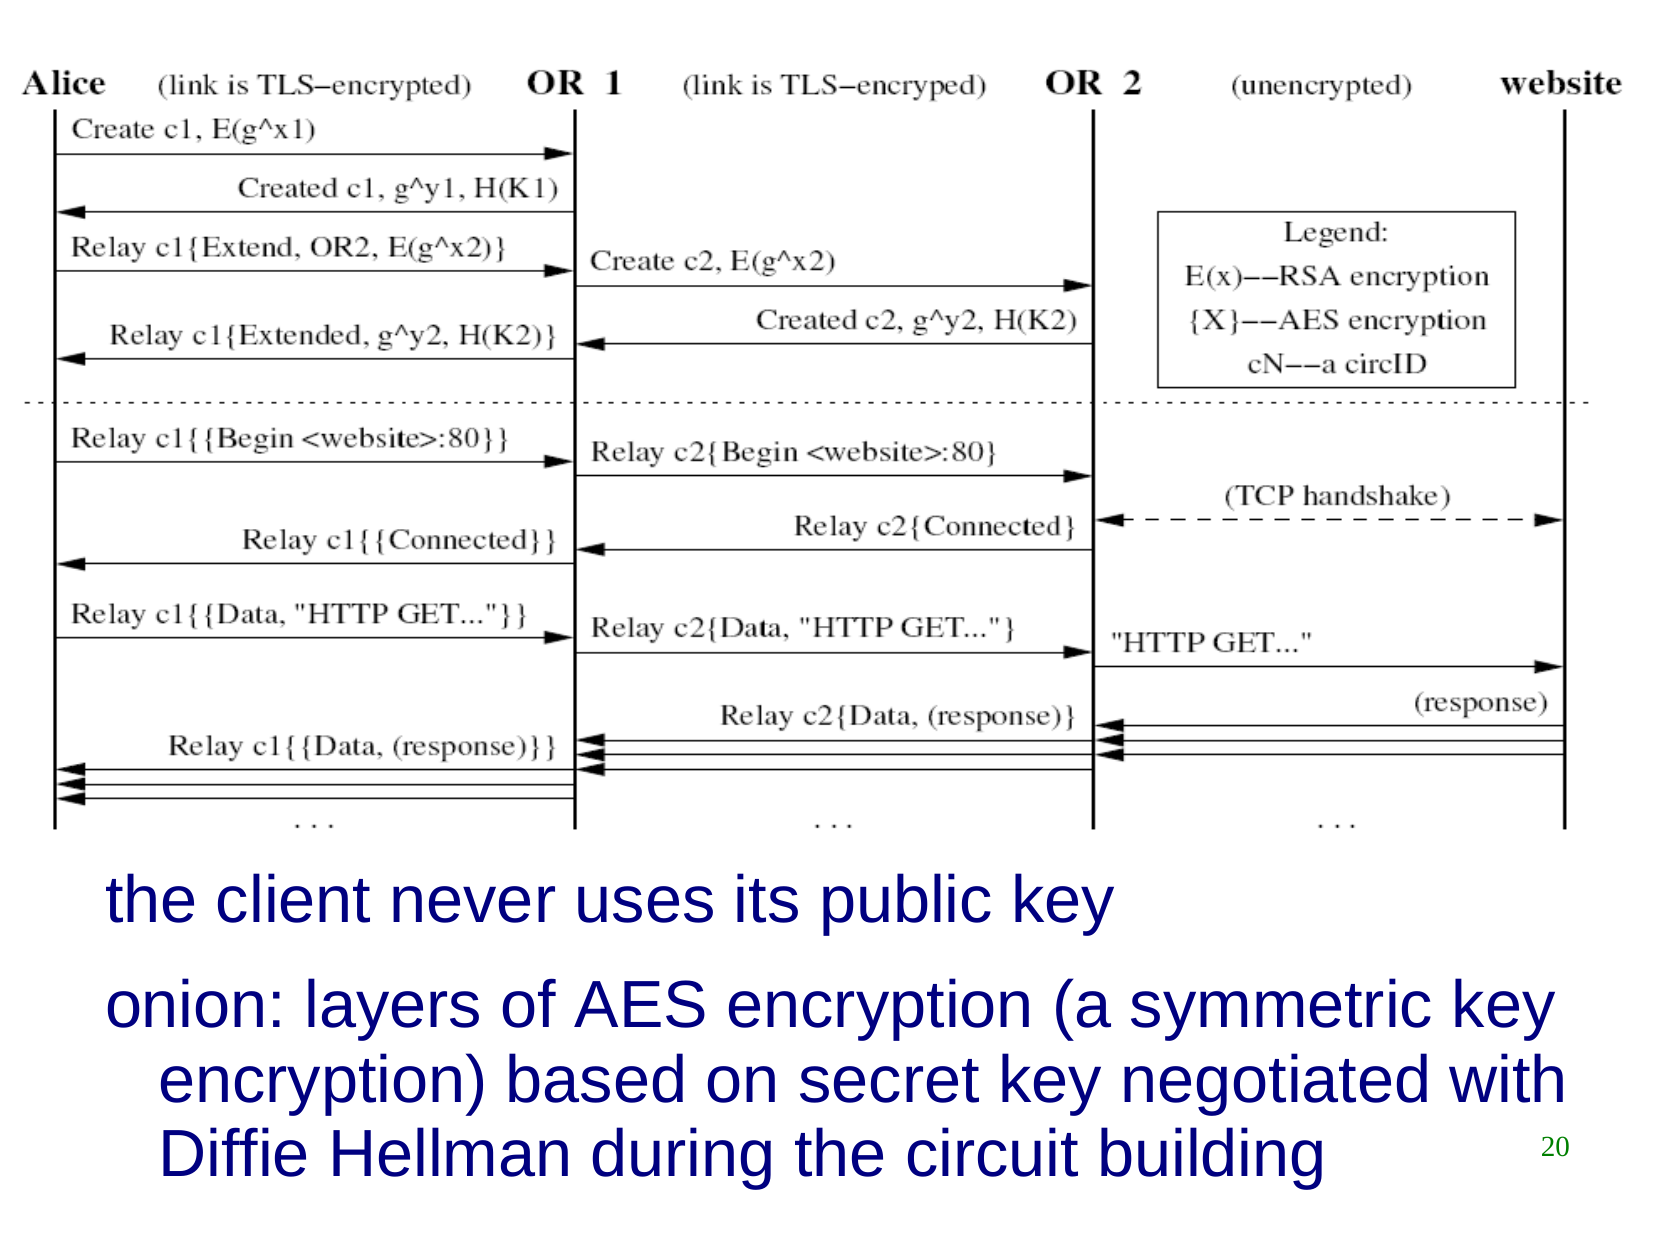

# the client never uses its public key
onion: layers of AES encryption (a symmetric key encryption) based on secret key negotiated with Diffie Hellman during the circuit building
20